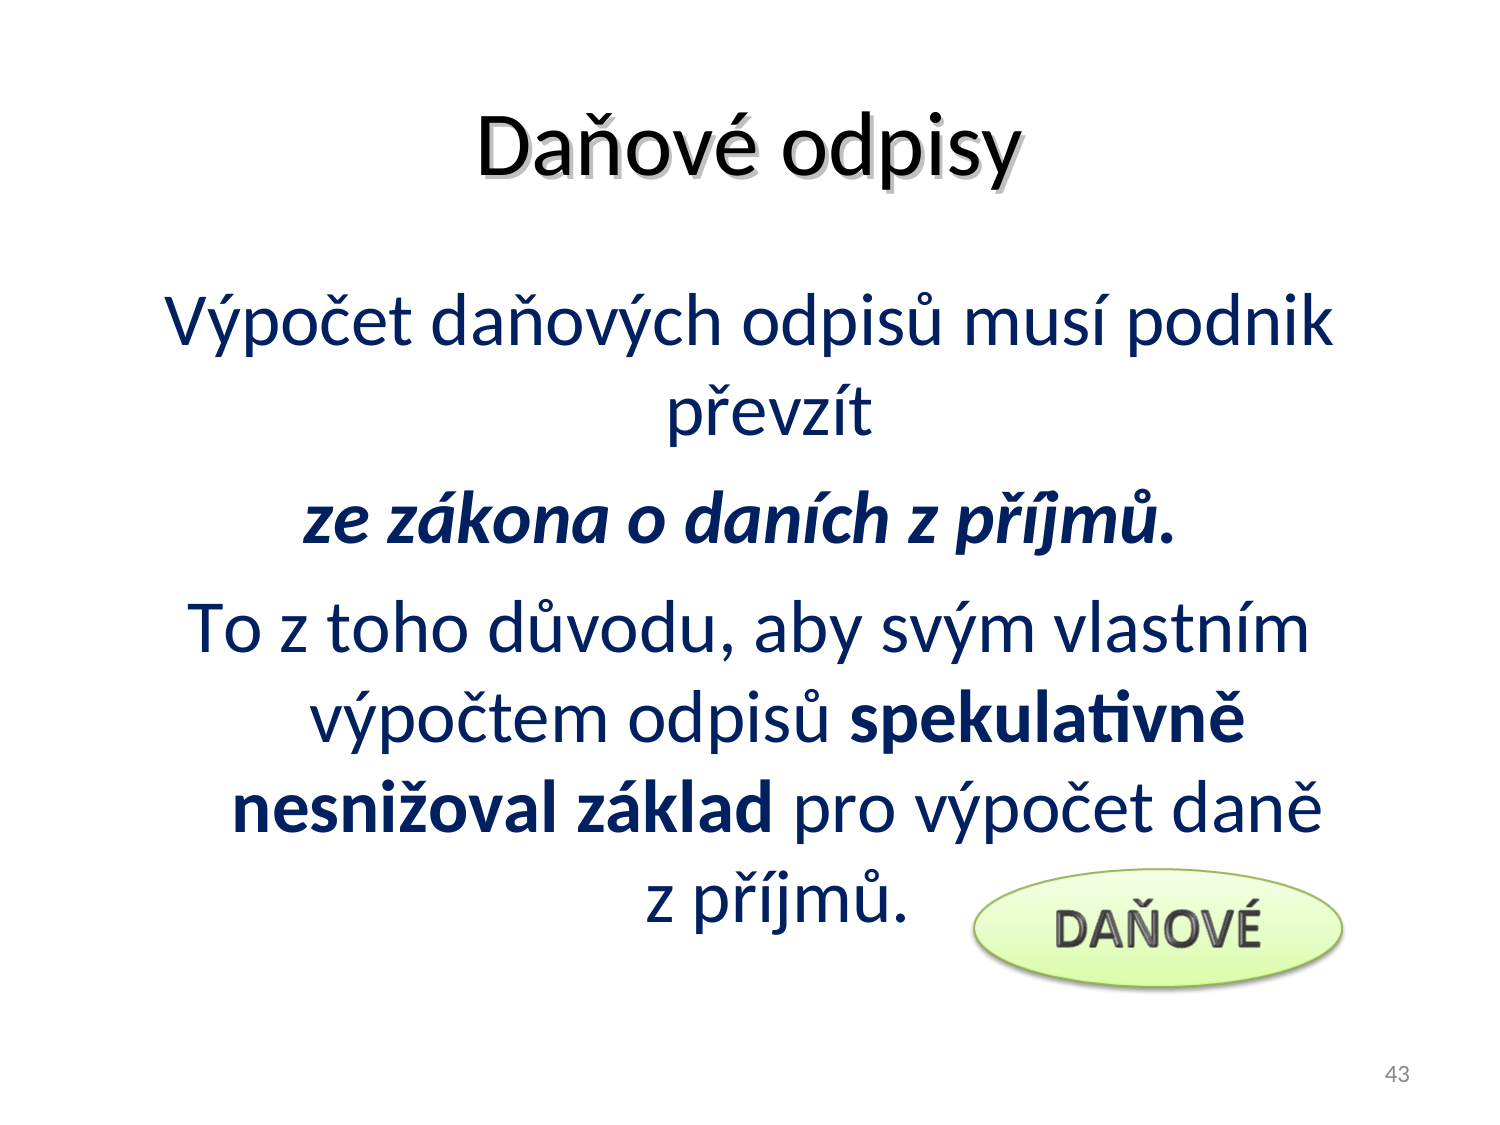

# Daňové odpisy
Výpočet daňových odpisů musí podnik převzít
ze zákona o daních z příjmů.
To z toho důvodu, aby svým vlastním výpočtem odpisů spekulativně nesnižoval základ pro výpočet daně z příjmů.